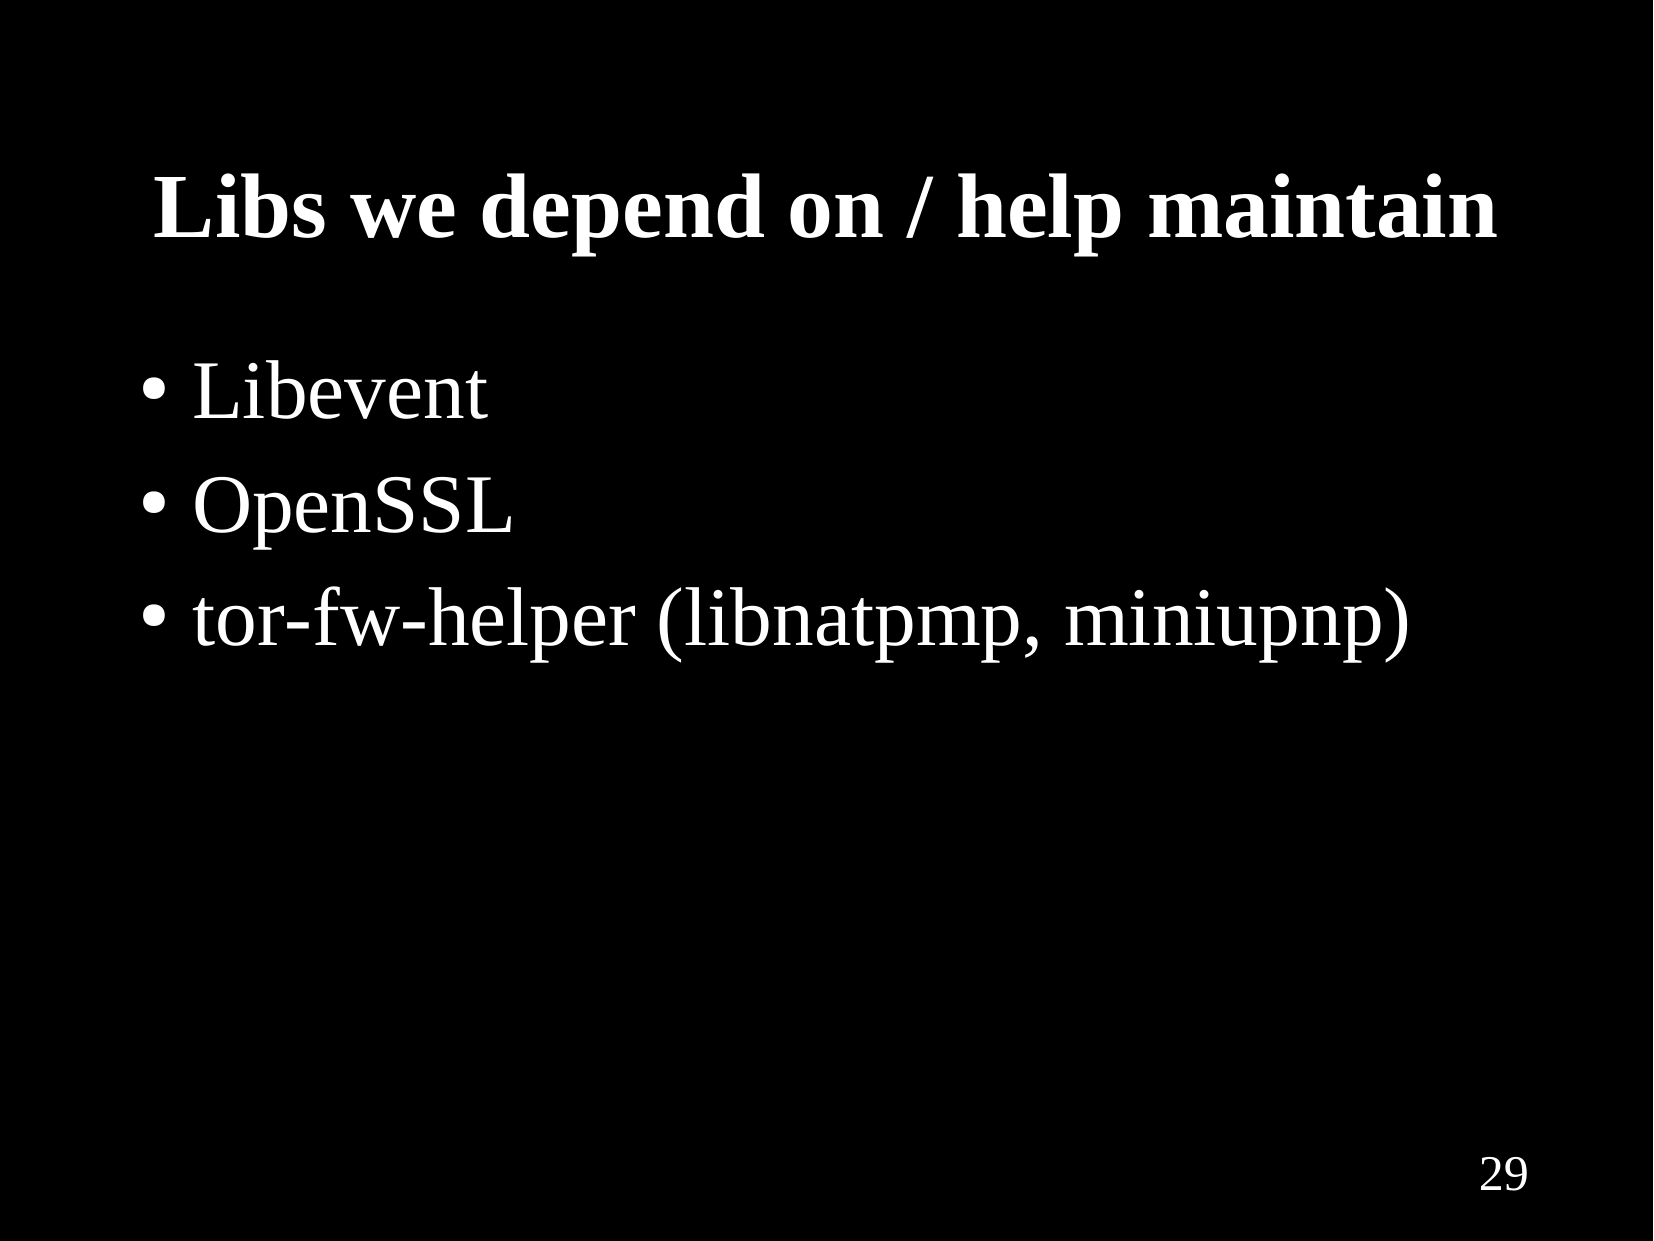

# Libs we depend on / help maintain
Libevent
OpenSSL
tor-fw-helper (libnatpmp, miniupnp)